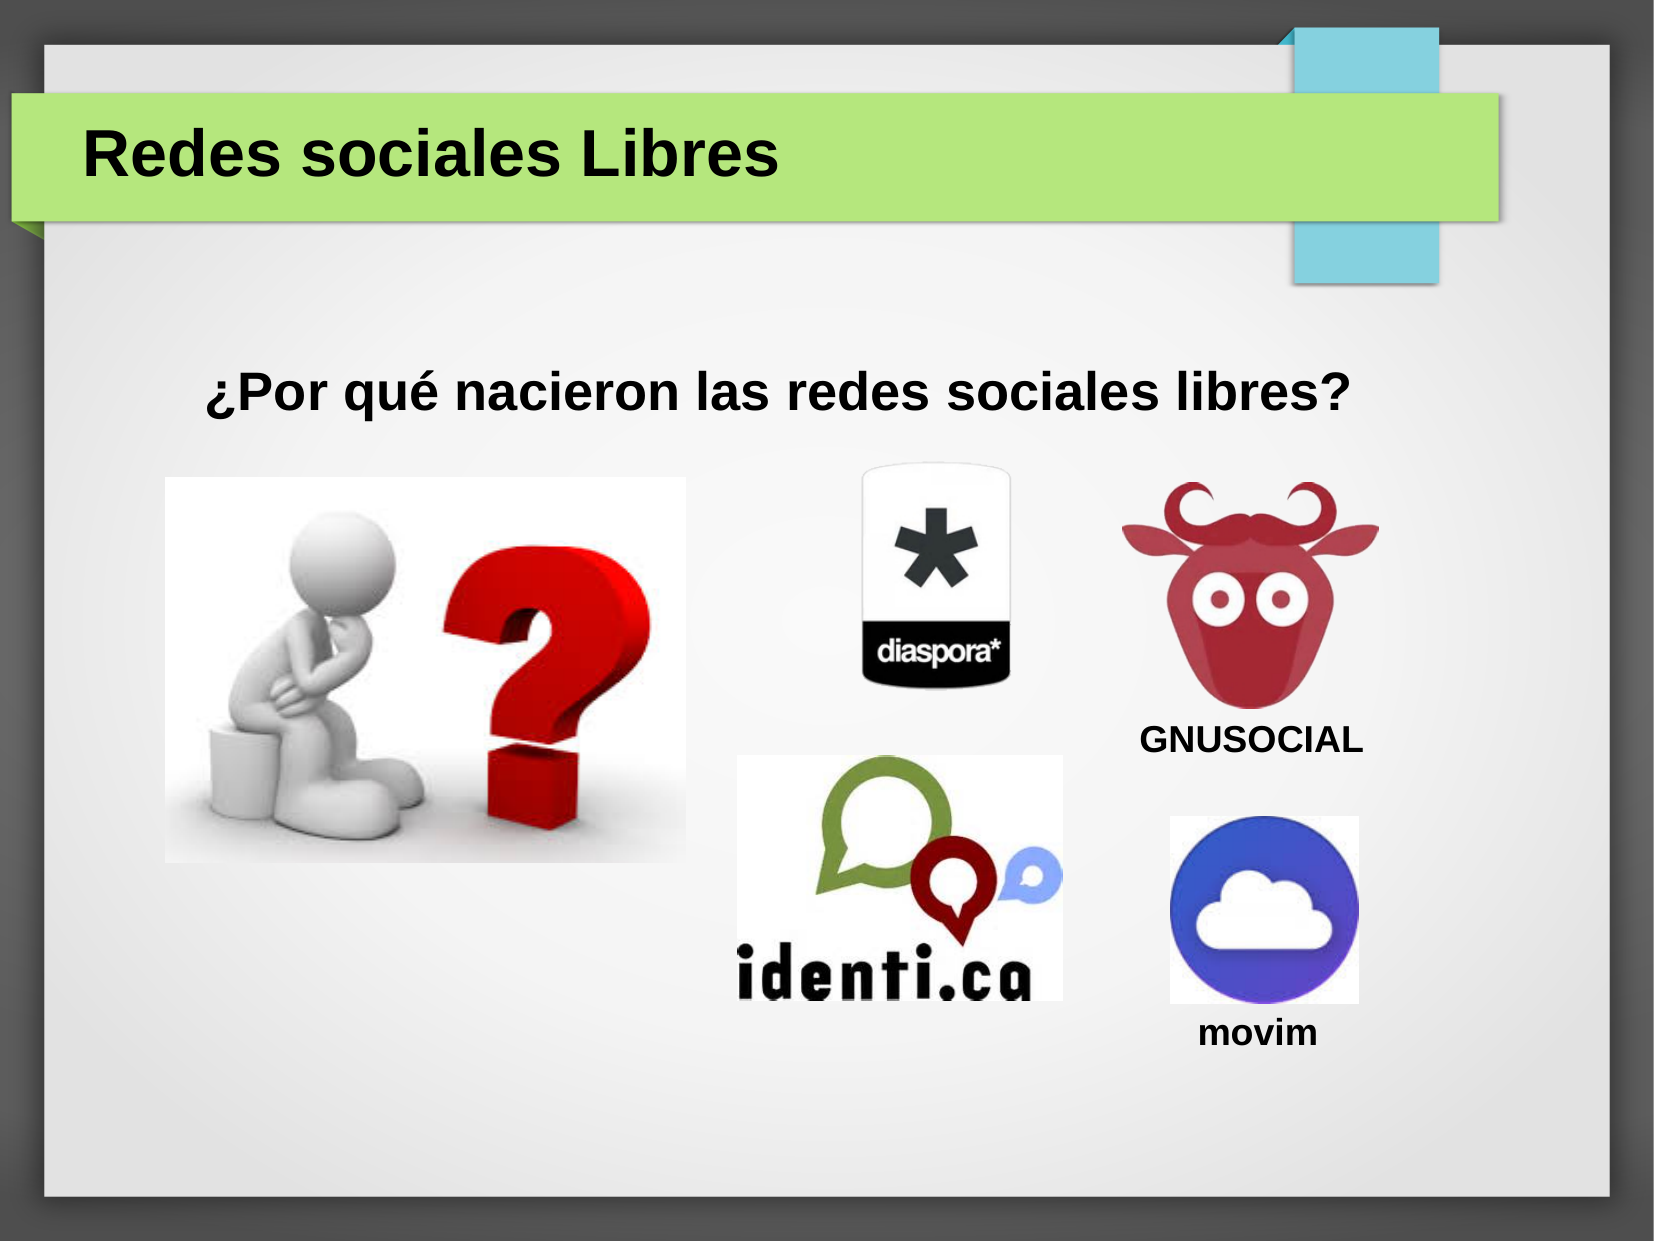

# Redes sociales Libres
¿Por qué nacieron las redes sociales libres?
GNUSOCIAL
movim